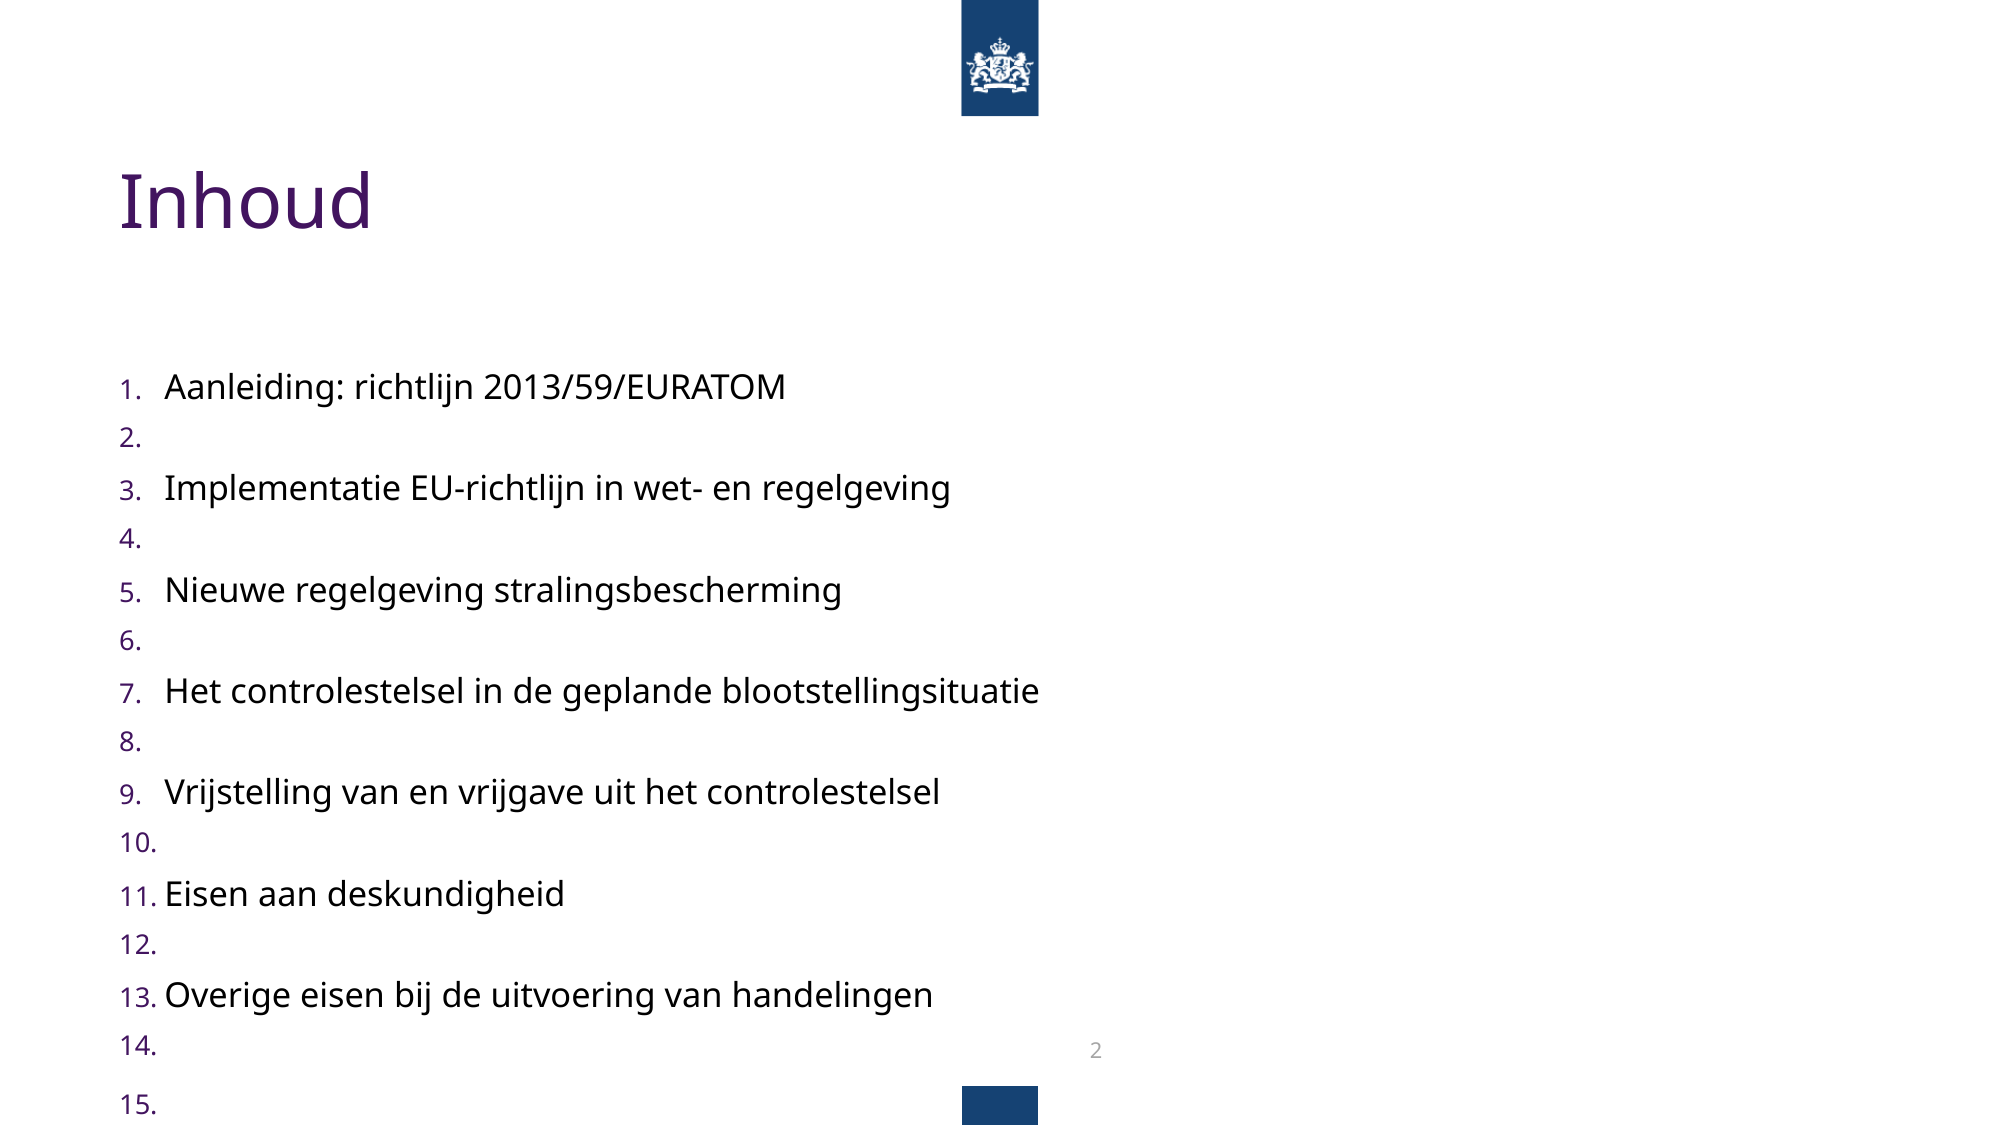

Inhoud
# Aanleiding: richtlijn 2013/59/EURATOM
Implementatie EU-richtlijn in wet- en regelgeving
Nieuwe regelgeving stralingsbescherming
Het controlestelsel in de geplande blootstellingsituatie
Vrijstelling van en vrijgave uit het controlestelsel
Eisen aan deskundigheid
Overige eisen bij de uitvoering van handelingen